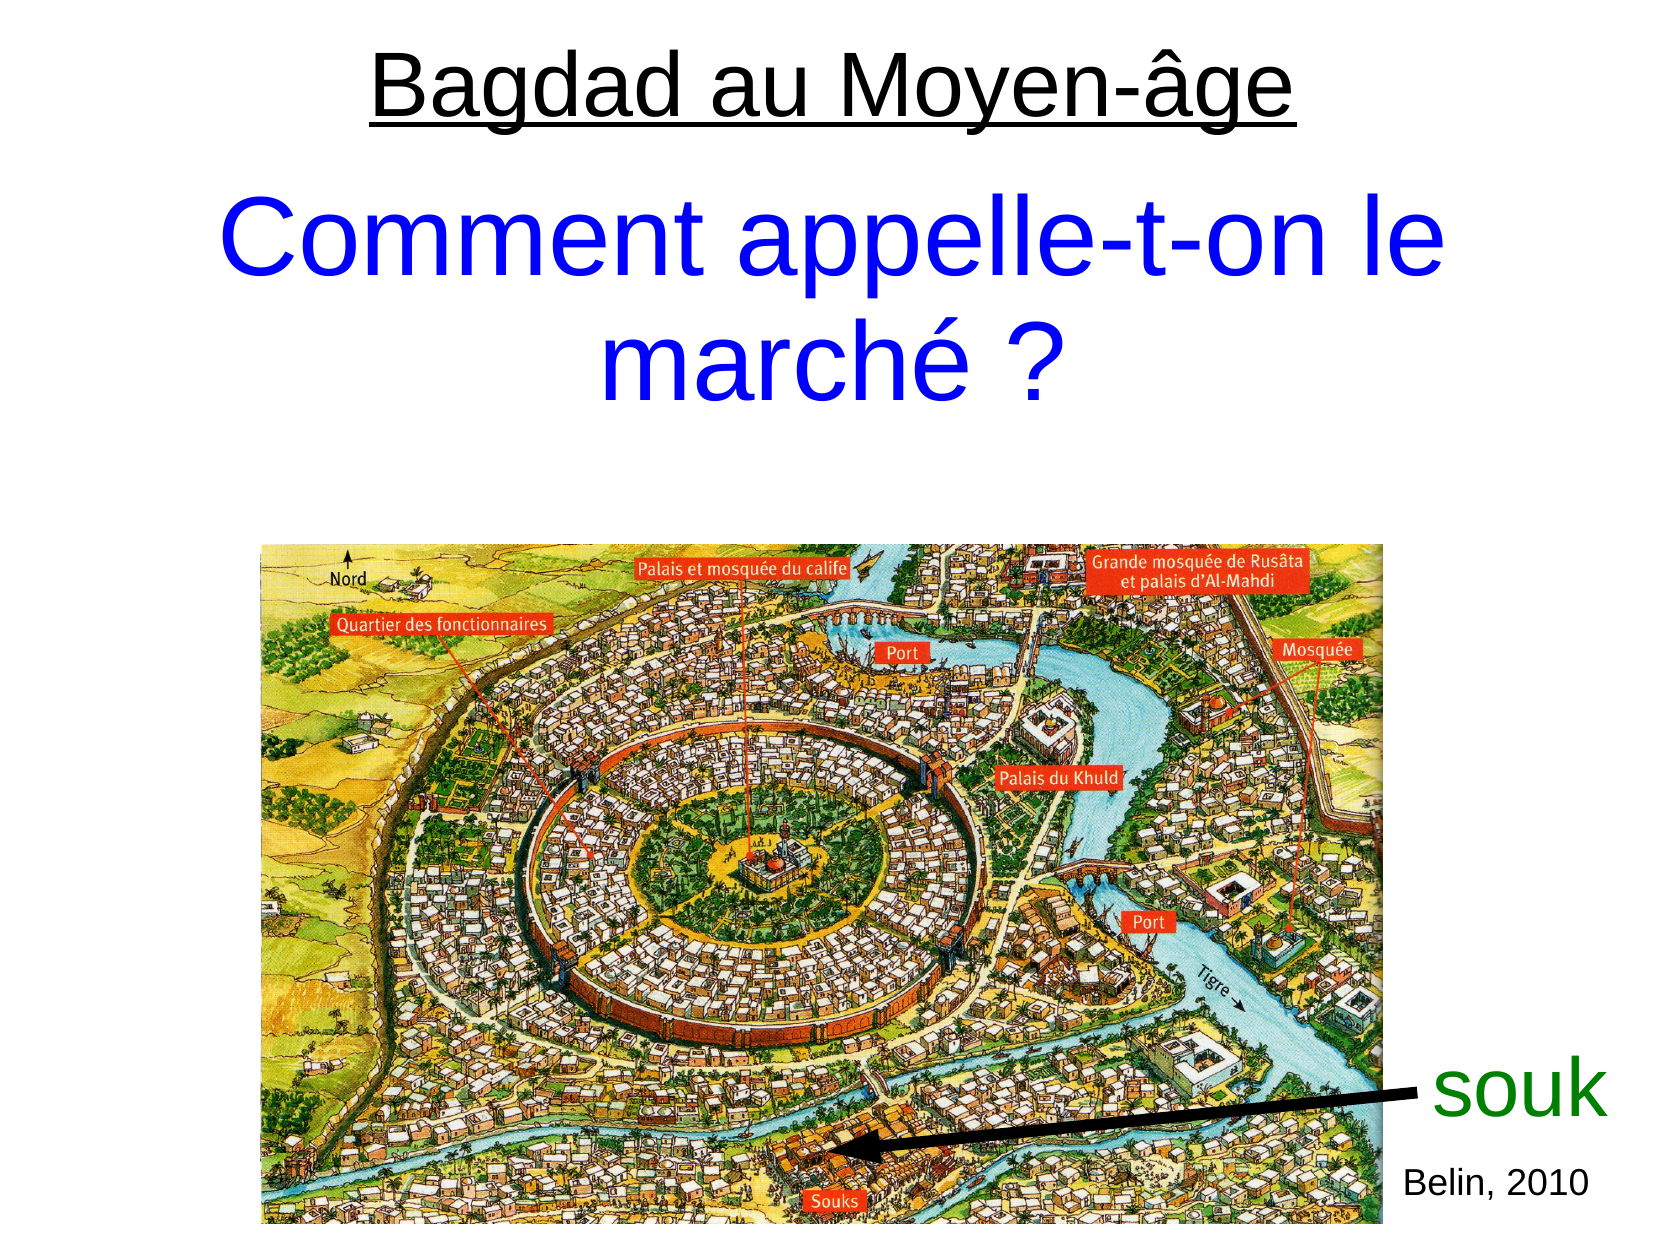

Bagdad au Moyen-âge
# Comment appelle-t-on le marché ?
souk
Belin, 2010